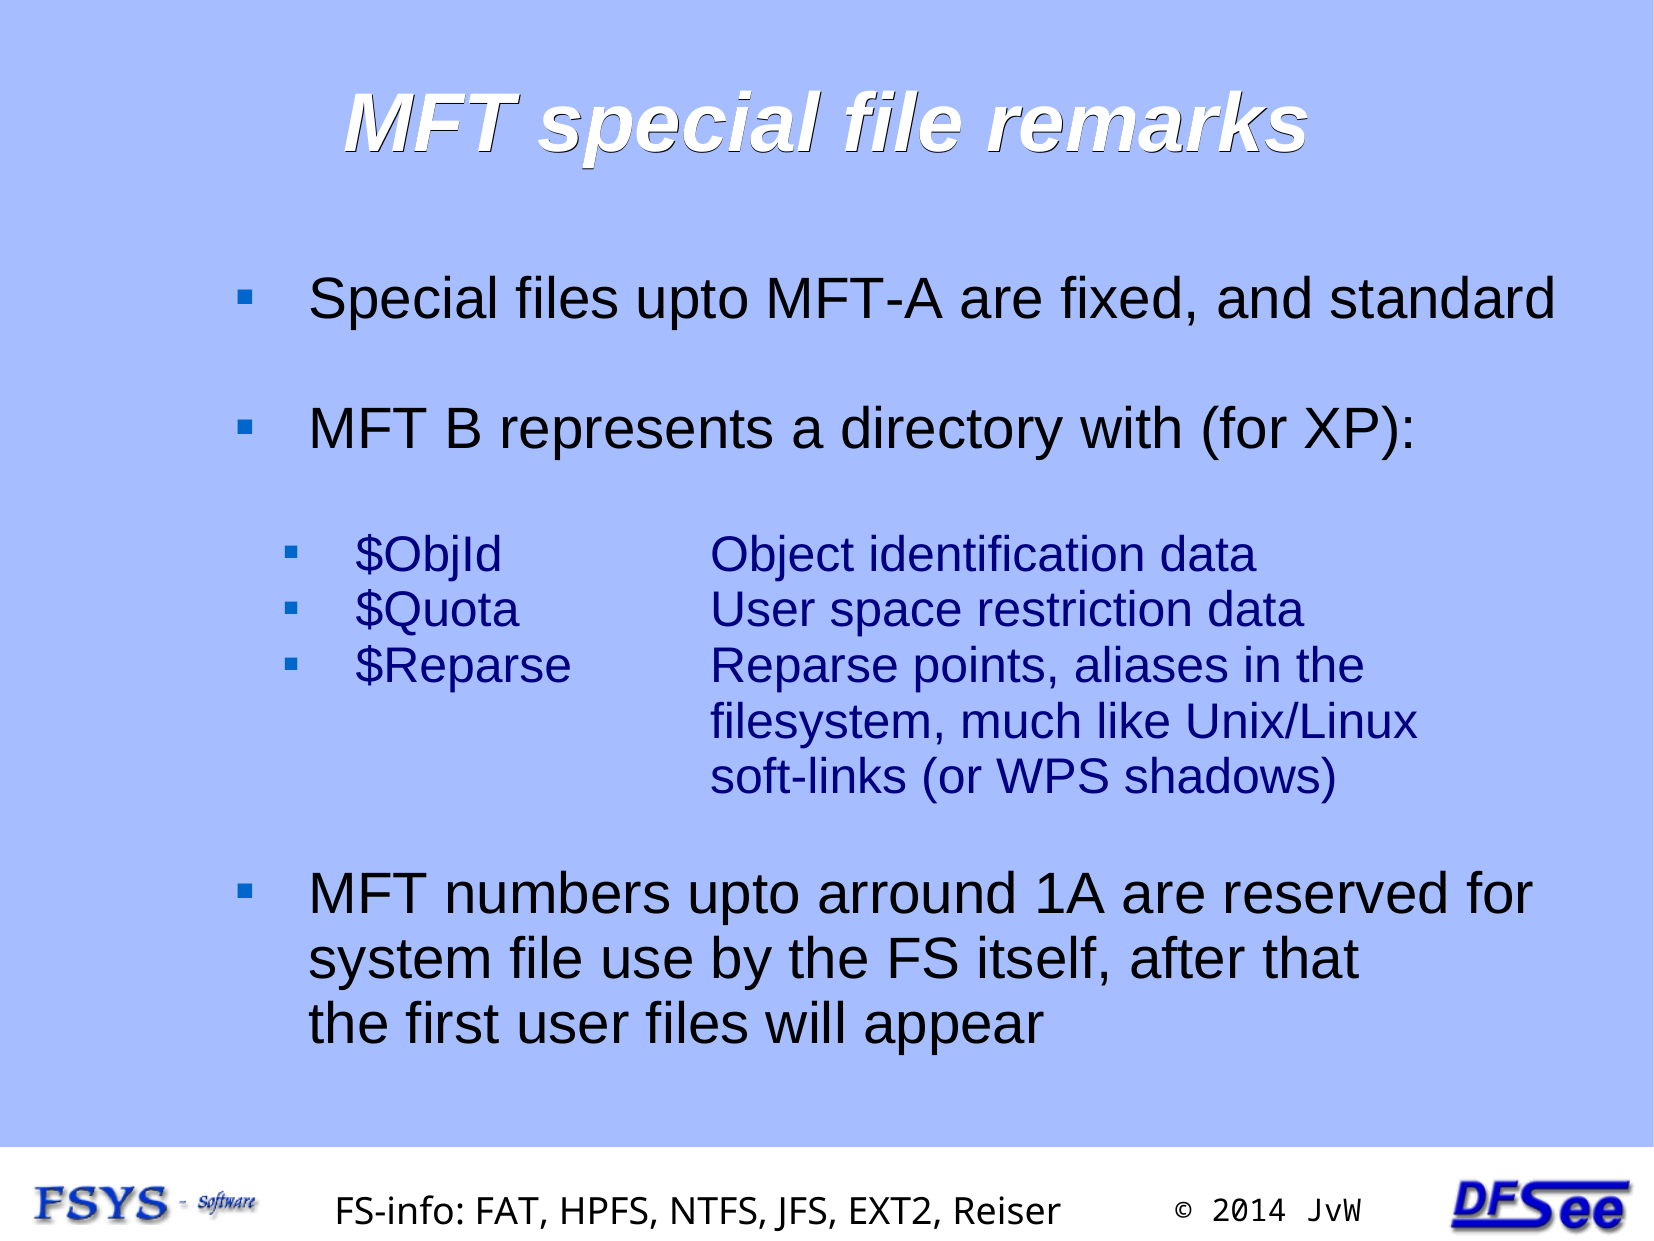

# MFT special file remarks
Special files upto MFT-A are fixed, and standard
MFT B represents a directory with (for XP):
$ObjId		Object identification data
$Quota		User space restriction data
$Reparse		Reparse points, aliases in the
			filesystem, much like Unix/Linux
			soft-links (or WPS shadows)
MFT numbers upto arround 1A are reserved for
system file use by the FS itself, after that
the first user files will appear